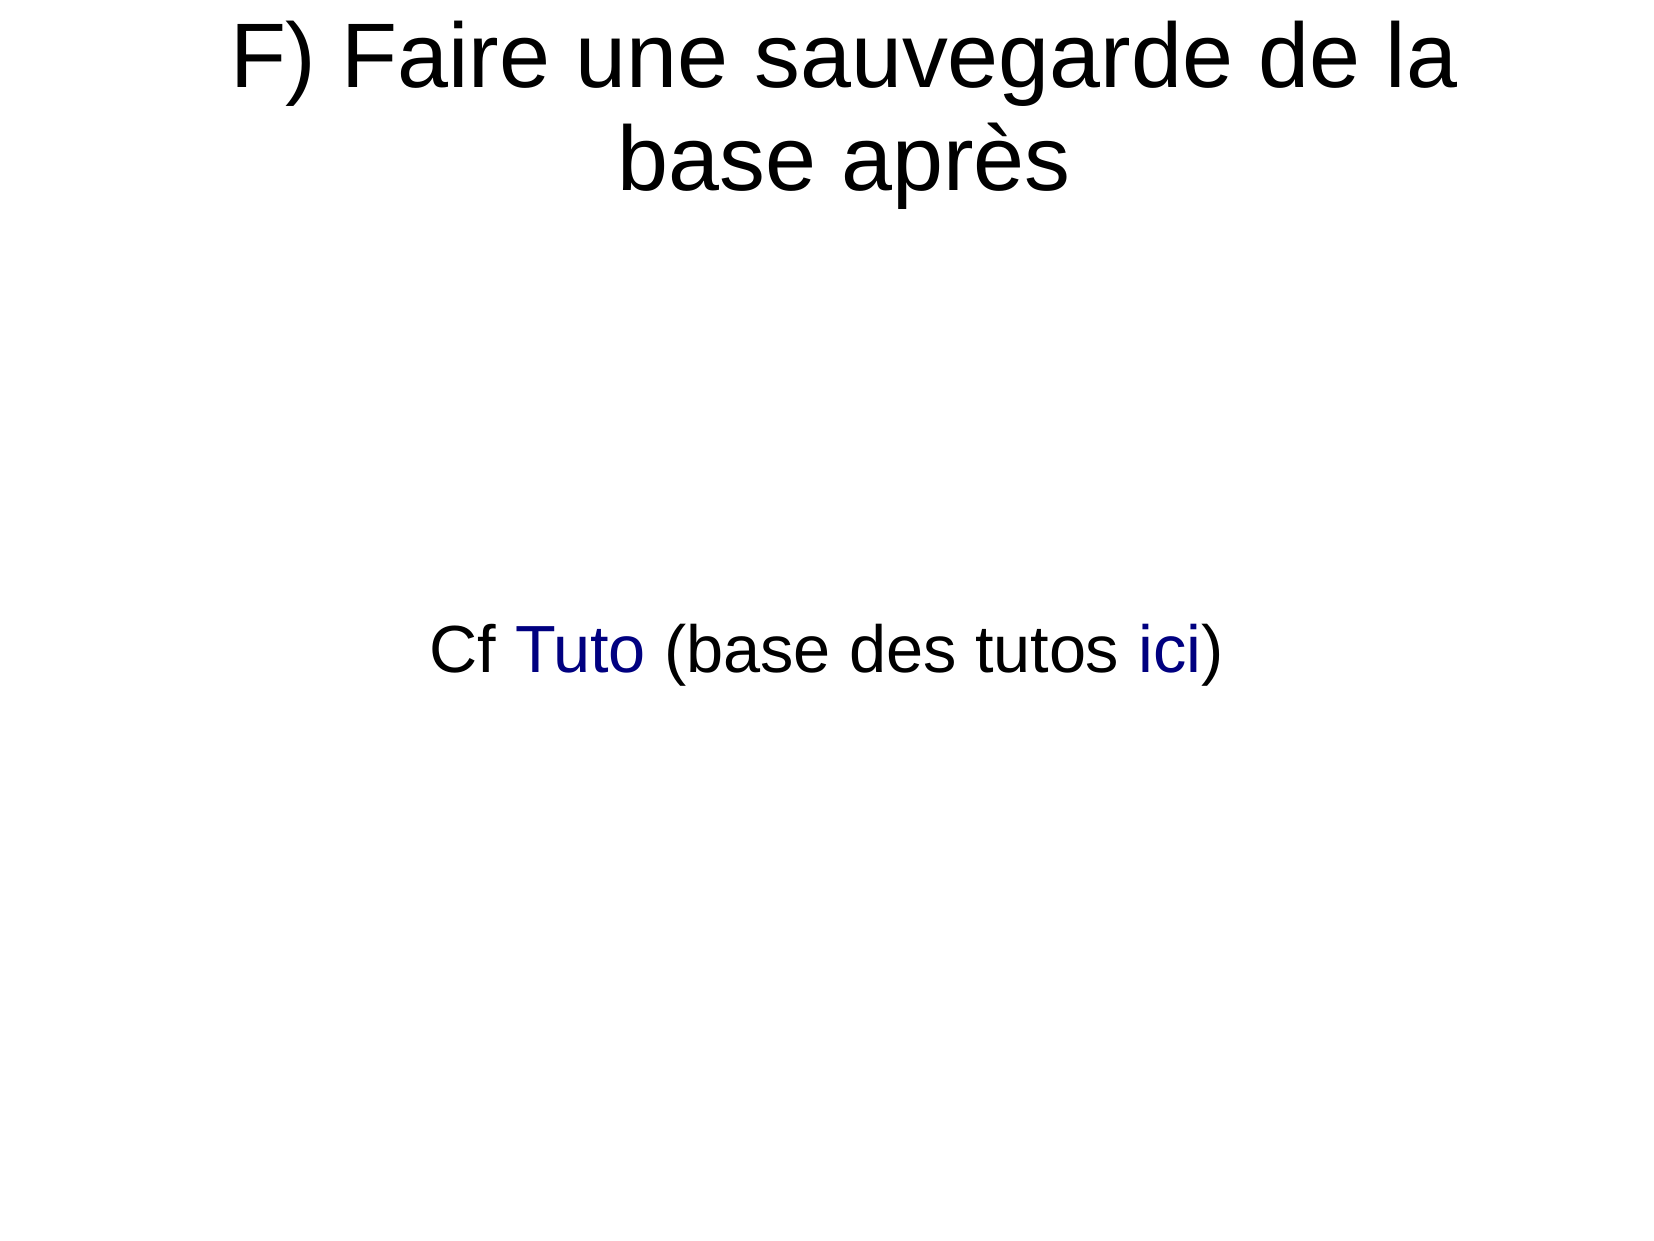

# F) Faire une sauvegarde de la base après
Cf Tuto (base des tutos ici)